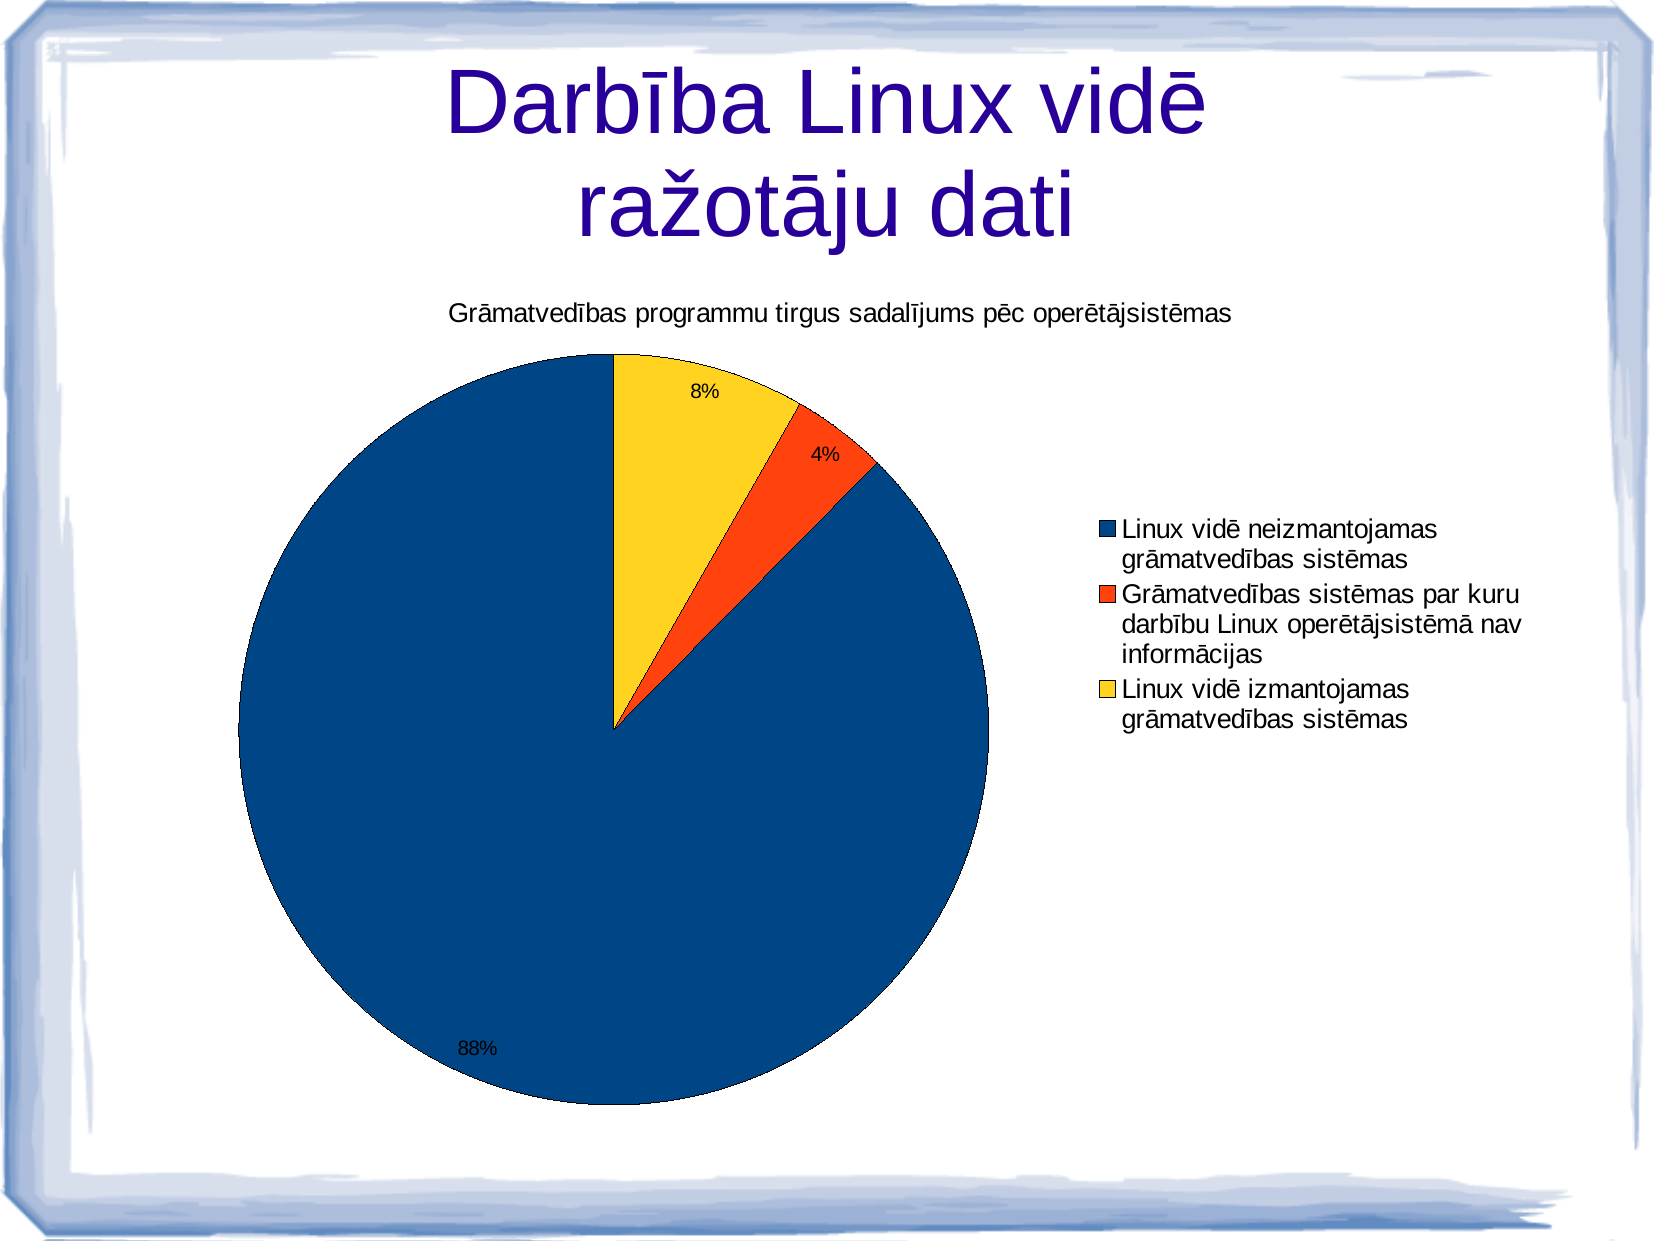

# Darbība Linux vidē ražotāju dati
### Chart: Grāmatvedības programmu tirgus sadalījums pēc operētājsistēmas
| Category | |
|---|---|
| Linux vidē neizmantojamas grāmatvedības sistēmas | 106.0 |
| Grāmatvedības sistēmas par kuru darbību Linux operētājsistēmā nav informācijas | 5.0 |
| Linux vidē izmantojamas grāmatvedības sistēmas | 10.0 |